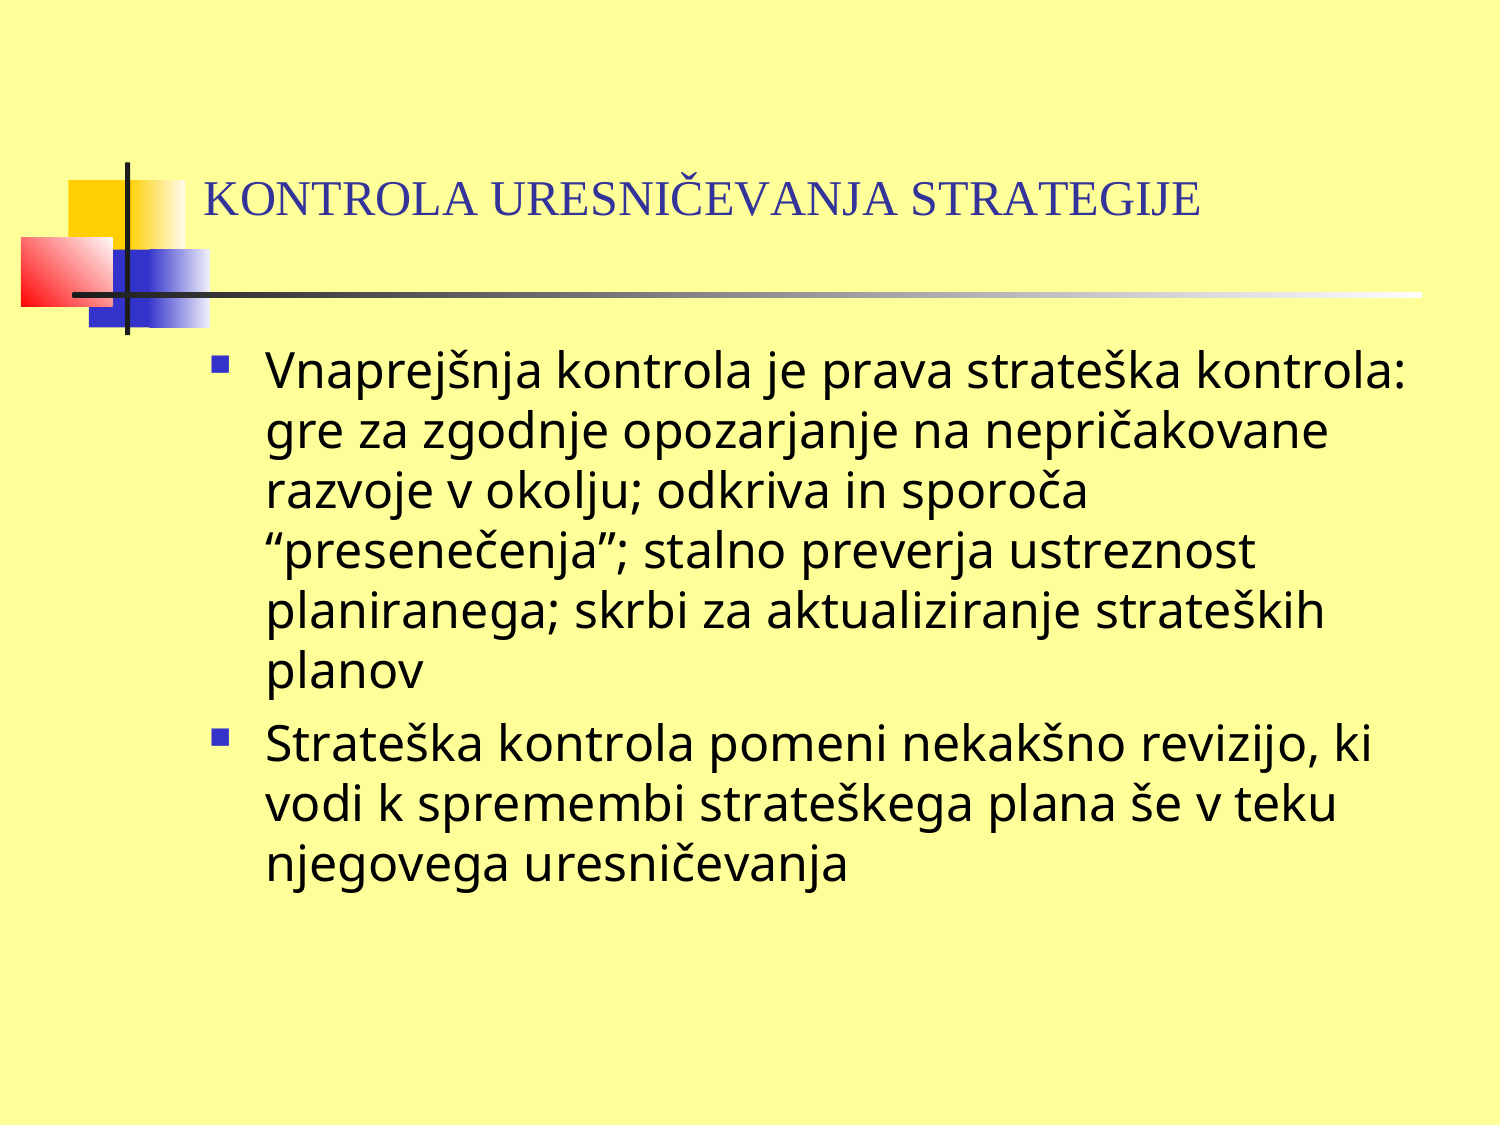

# KONTROLA URESNIČEVANJA STRATEGIJE
Vnaprejšnja kontrola je prava strateška kontrola: gre za zgodnje opozarjanje na nepričakovane razvoje v okolju; odkriva in sporoča “presenečenja”; stalno preverja ustreznost planiranega; skrbi za aktualiziranje strateških planov
Strateška kontrola pomeni nekakšno revizijo, ki vodi k spremembi strateškega plana še v teku njegovega uresničevanja